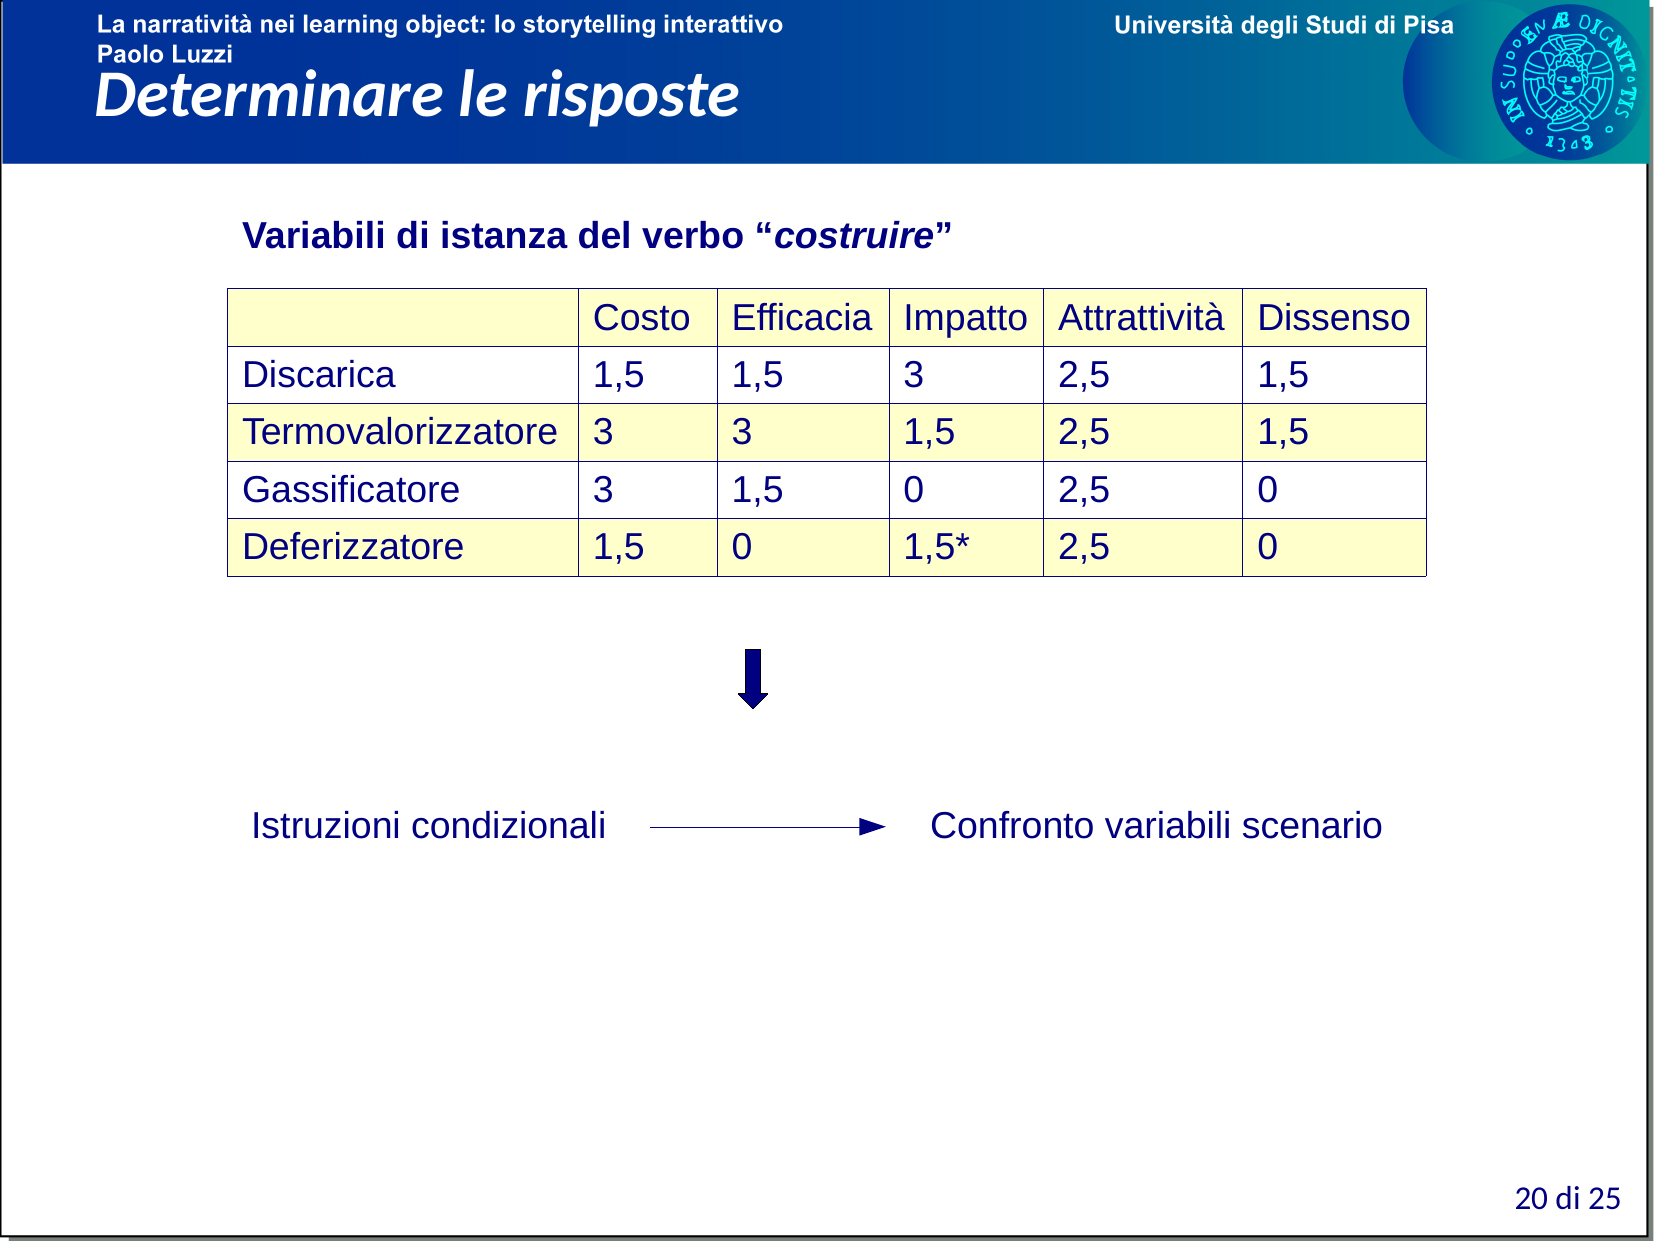

Determinare le risposte
Variabili di istanza del verbo “costruire”
| | Costo | Efficacia | Impatto | Attrattività | Dissenso |
| --- | --- | --- | --- | --- | --- |
| Discarica | 1,5 | 1,5 | 3 | 2,5 | 1,5 |
| Termovalorizzatore | 3 | 3 | 1,5 | 2,5 | 1,5 |
| Gassificatore | 3 | 1,5 | 0 | 2,5 | 0 |
| Deferizzatore | 1,5 | 0 | 1,5\* | 2,5 | 0 |
Istruzioni condizionali
Confronto variabili scenario
20
20 di 25